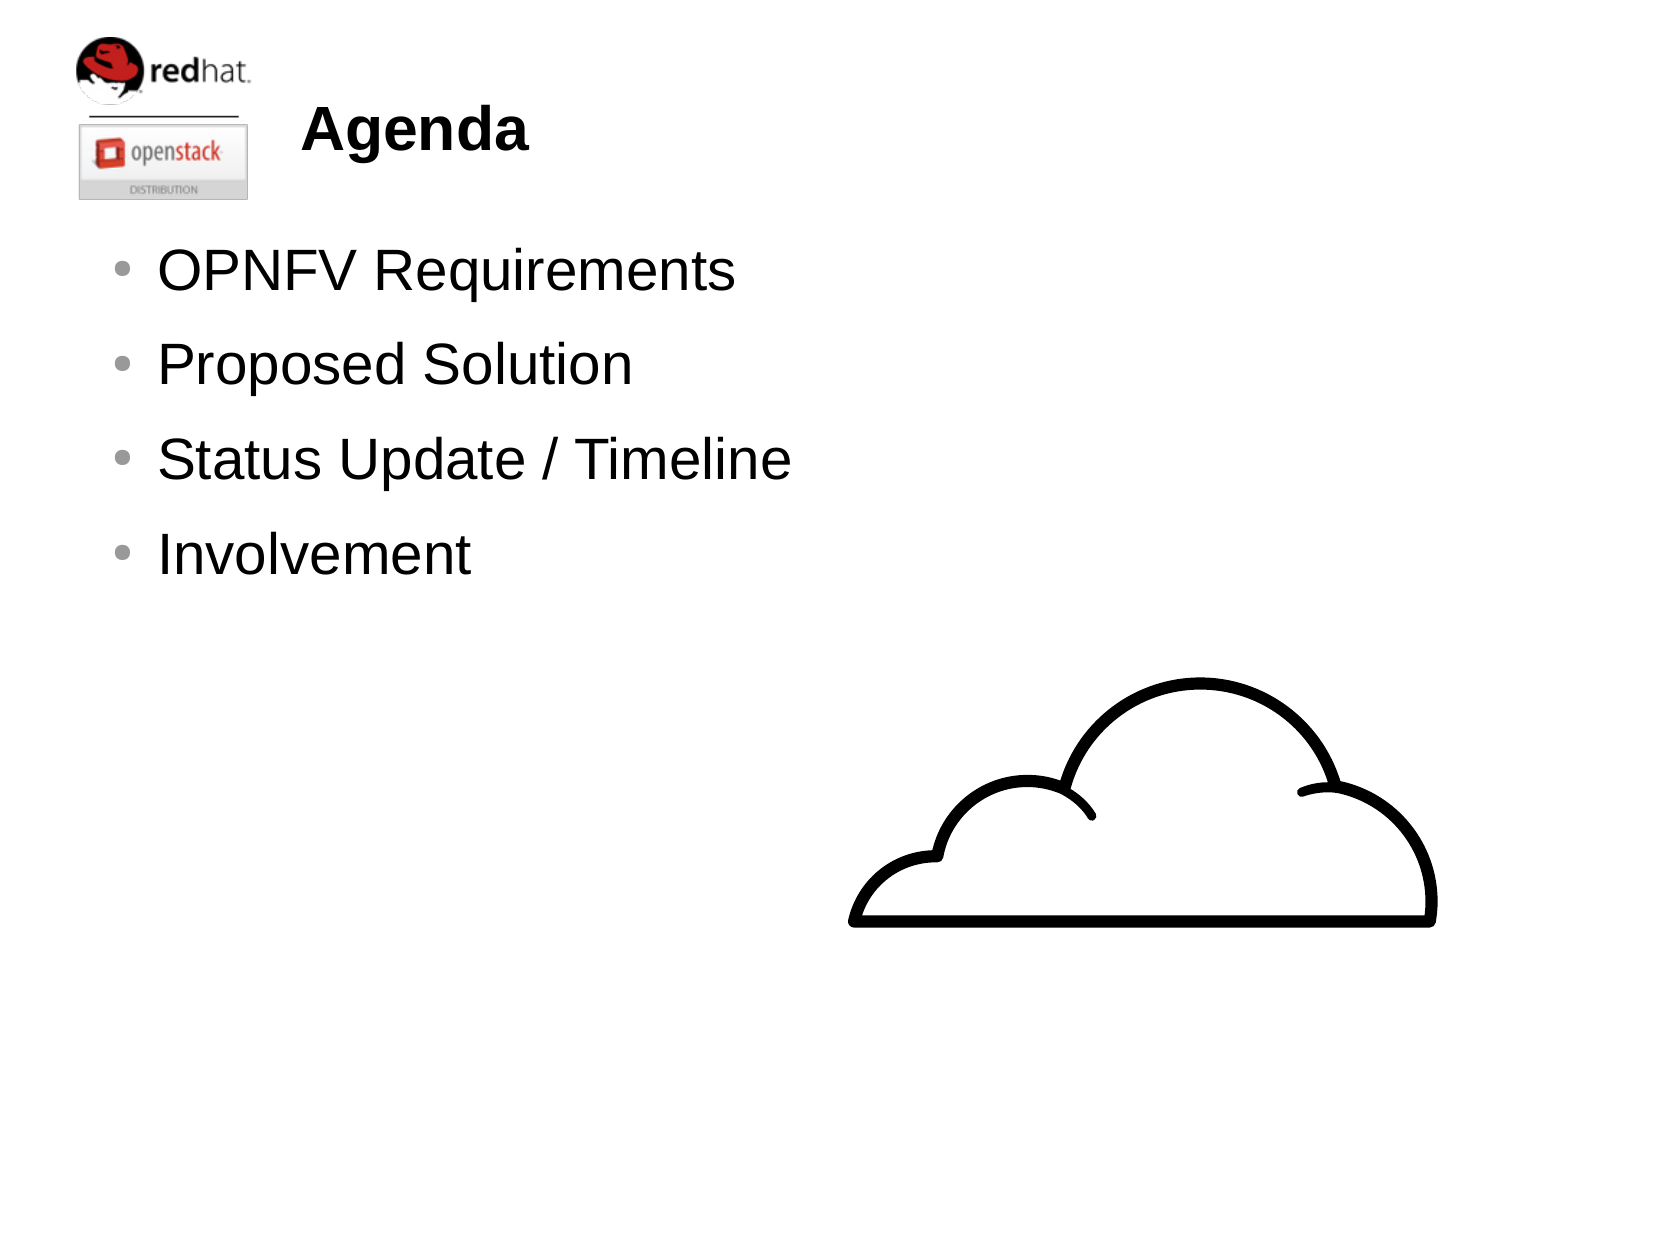

# Agenda
OPNFV Requirements
Proposed Solution
Status Update / Timeline
Involvement